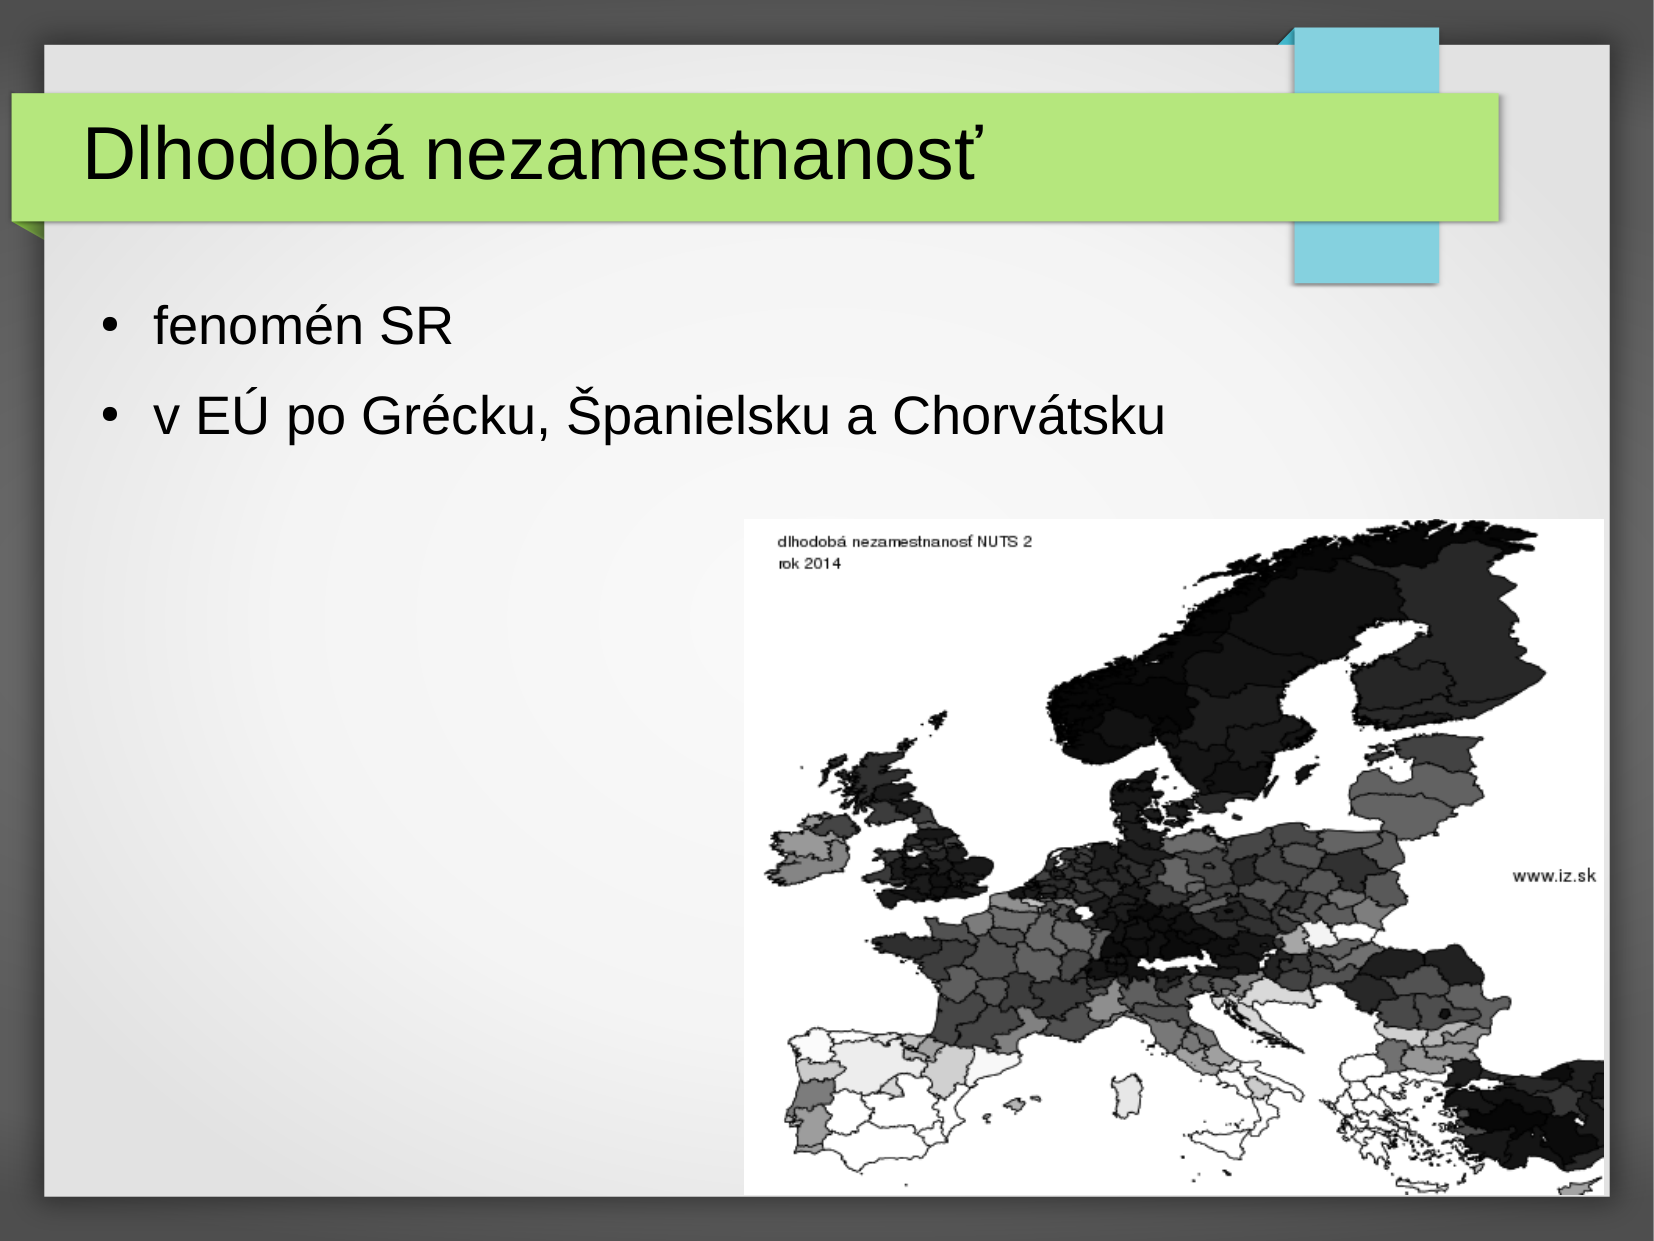

# Dlhodobá nezamestnanosť
fenomén SR
v EÚ po Grécku, Španielsku a Chorvátsku